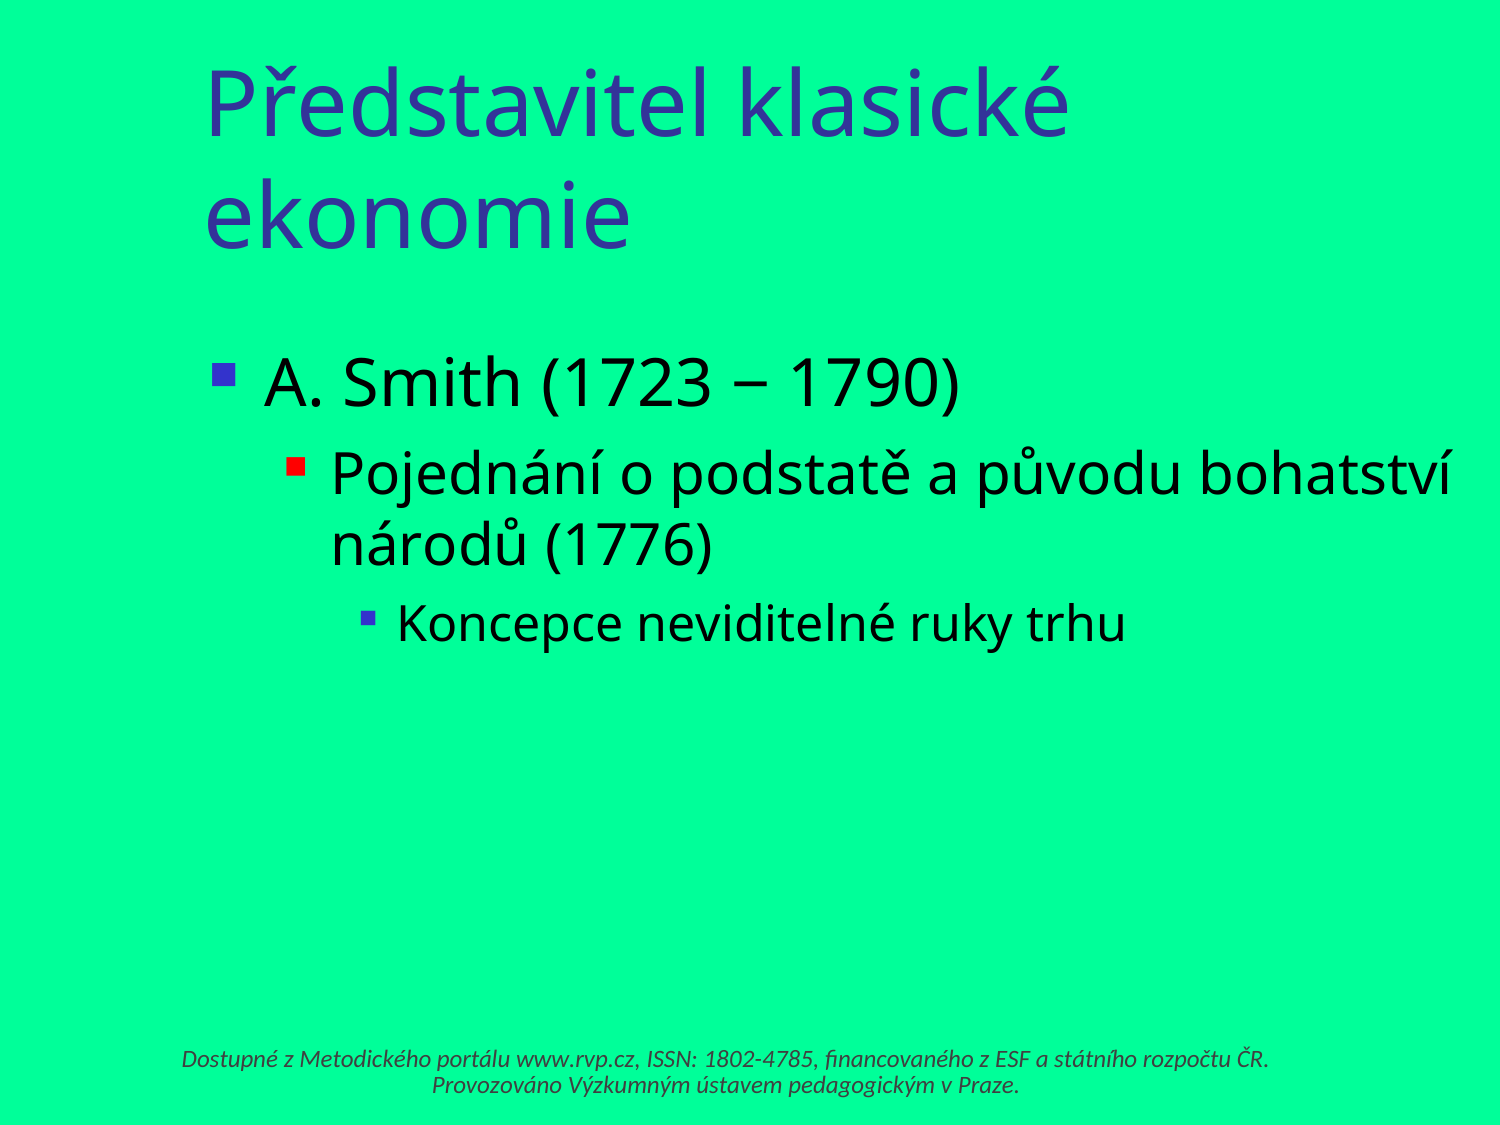

# Představitel klasické ekonomie
A. Smith (1723 − 1790)
Pojednání o podstatě a původu bohatství národů (1776)
Koncepce neviditelné ruky trhu
Dostupné z Metodického portálu www.rvp.cz, ISSN: 1802-4785, financovaného z ESF a státního rozpočtu ČR. Provozováno Výzkumným ústavem pedagogickým v Praze.